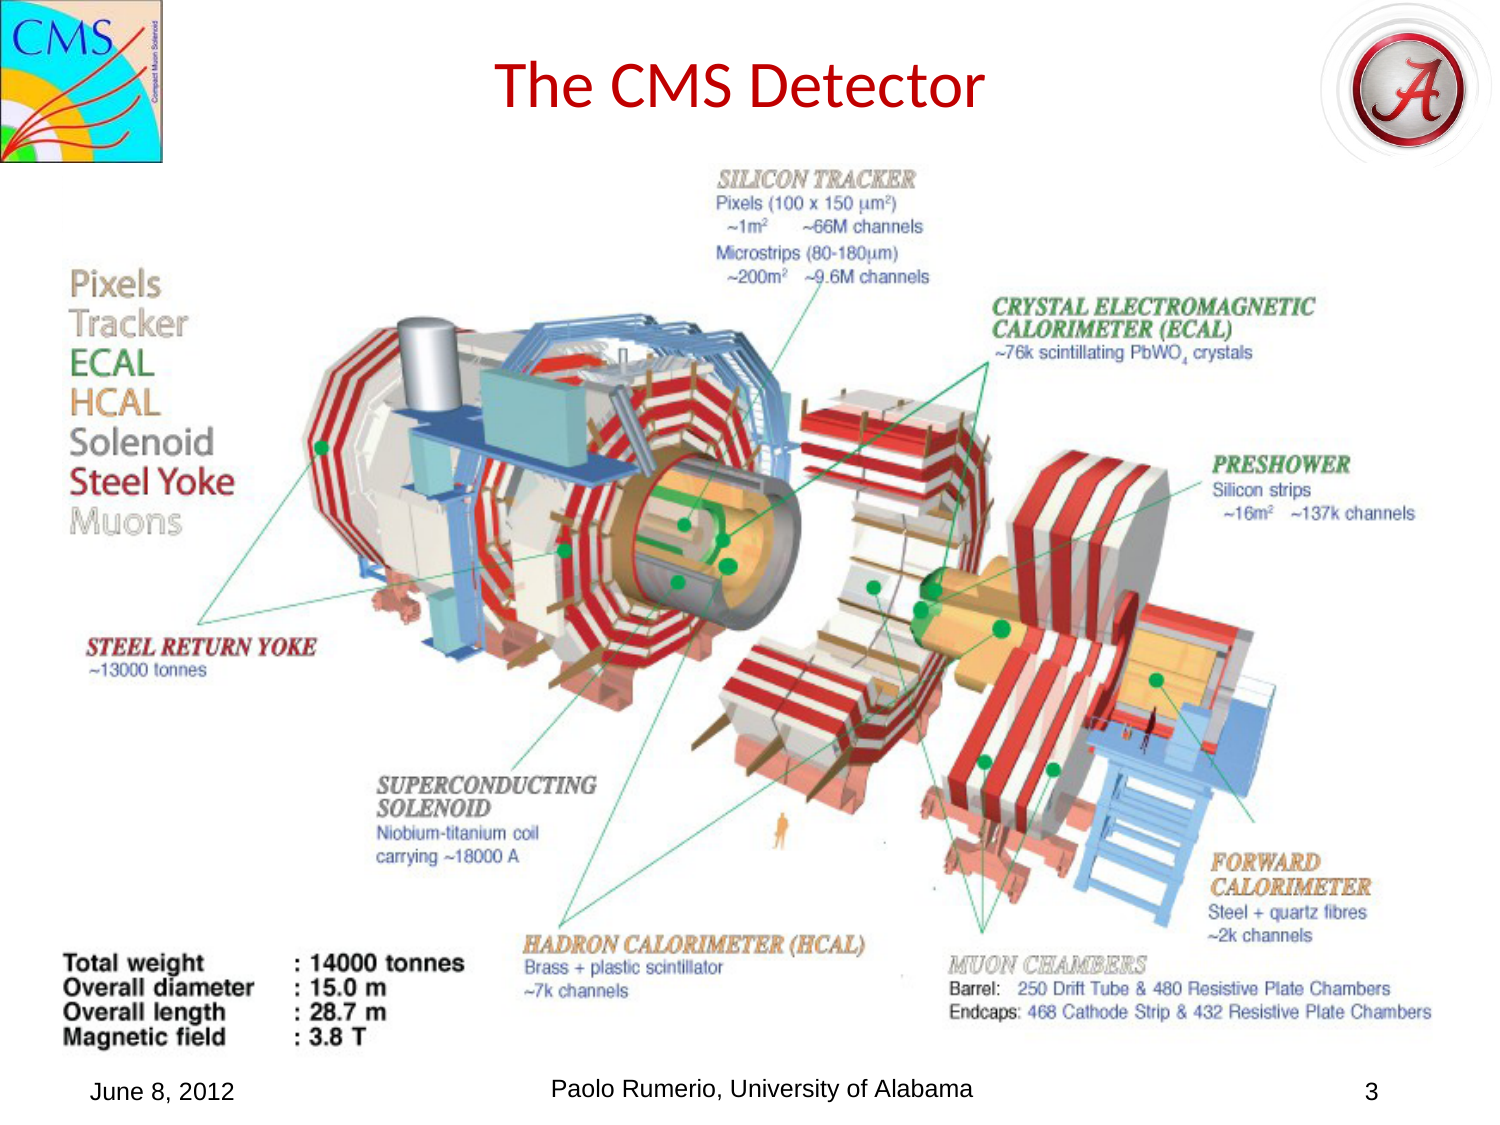

The CMS Detector
Paolo Rumerio, Univ. of Alabama
June 8, 2012
3